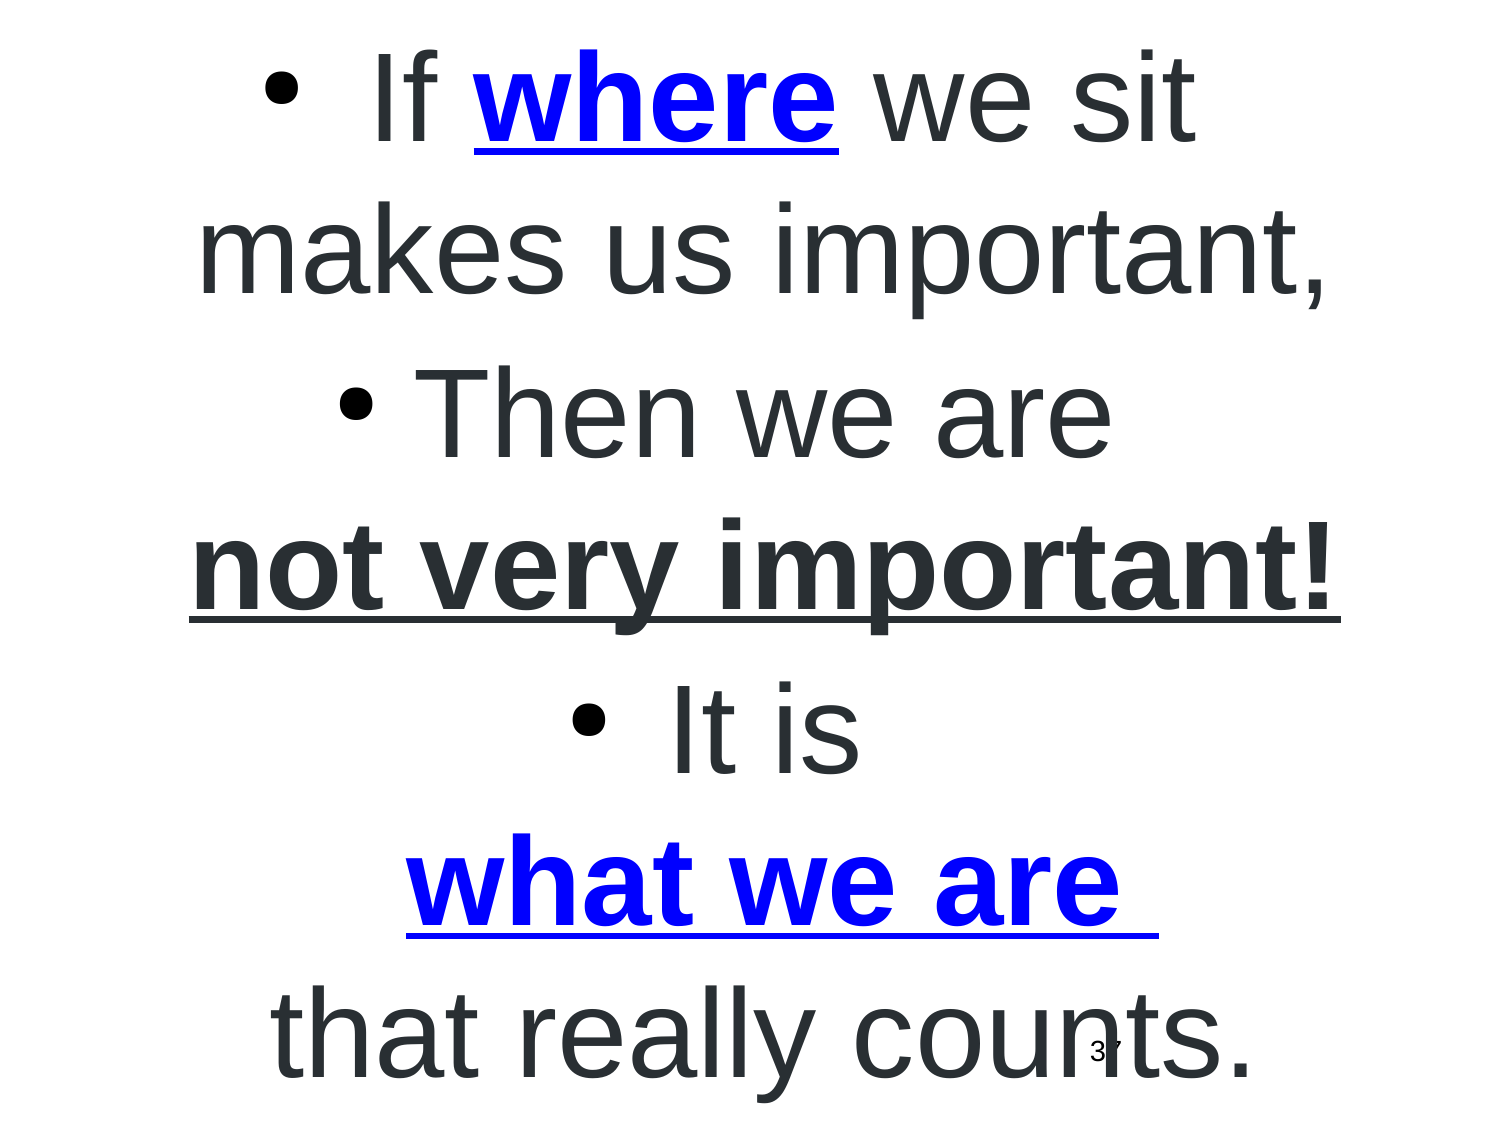

# If where we sit makes us important,
Then we are
not very important!
It is
what we are
that really counts.
37